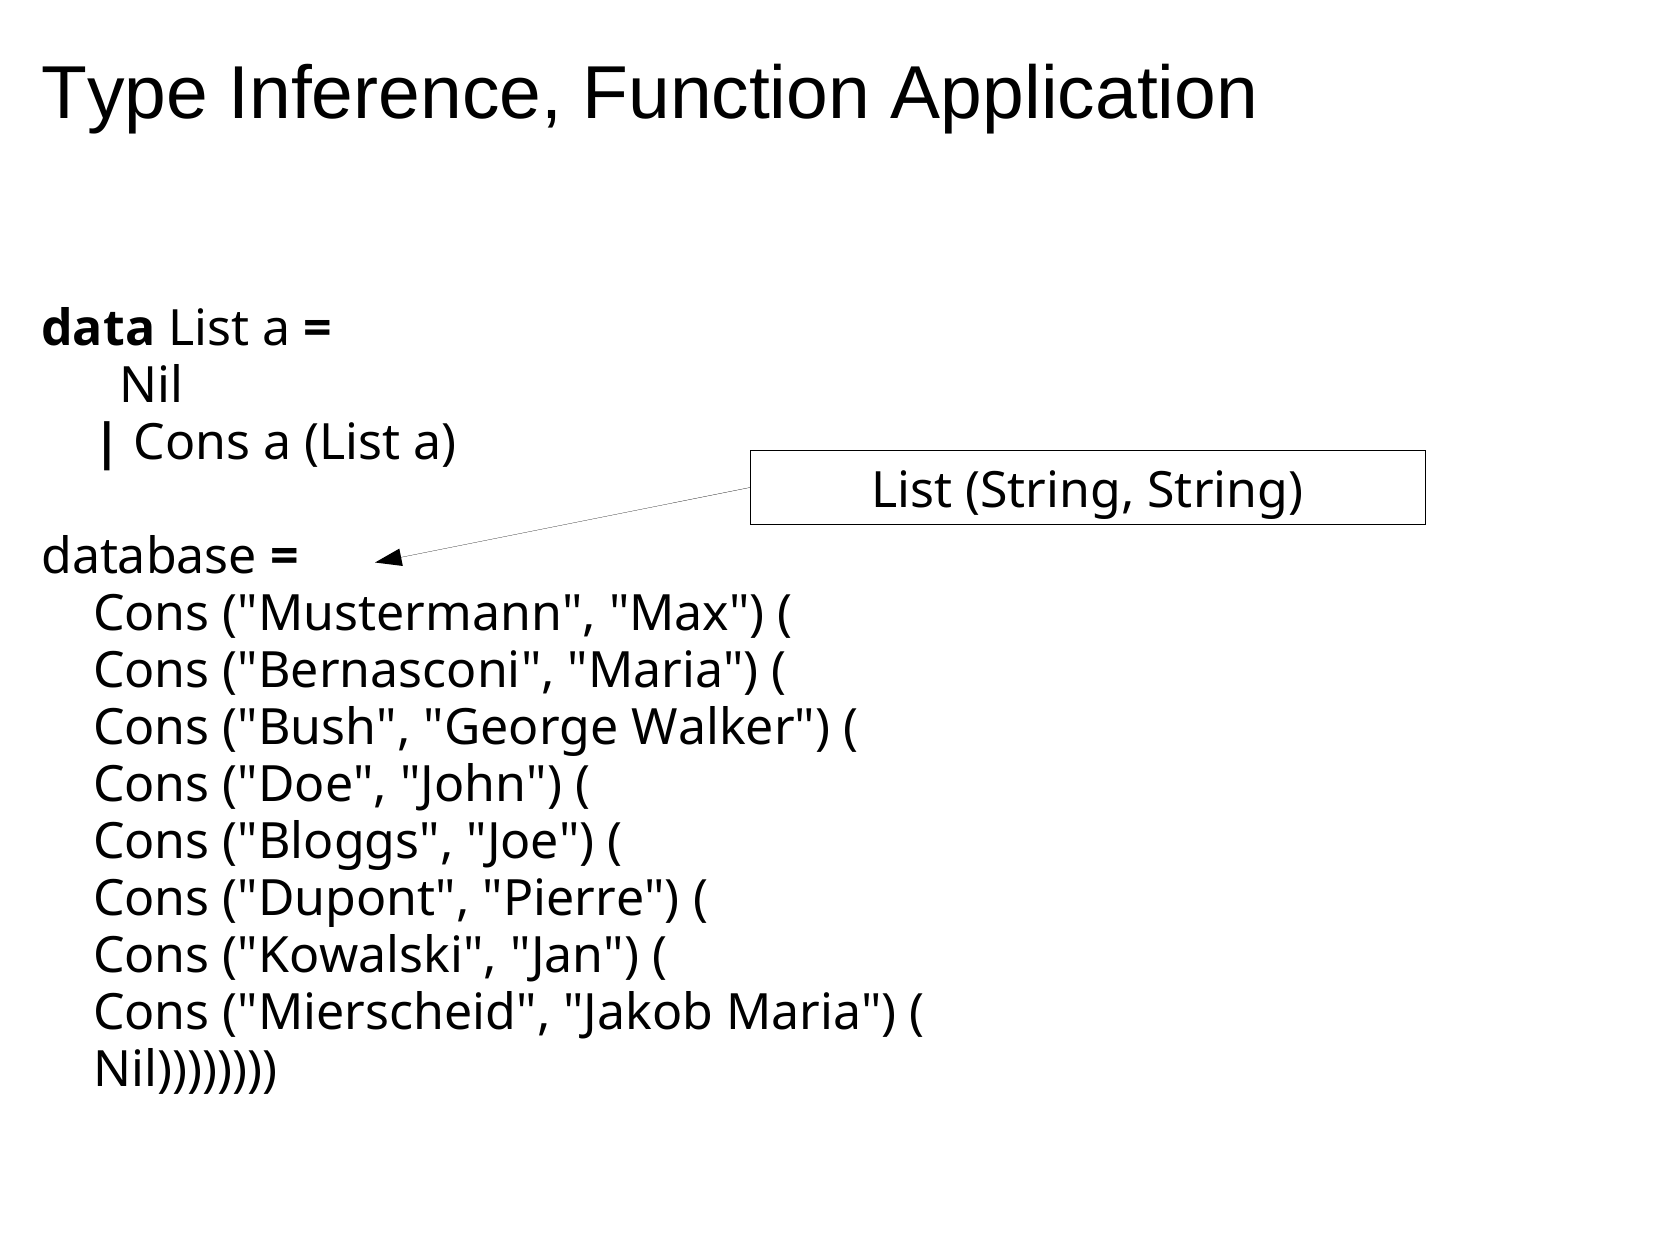

# Type Inference, Function Application
data List a =
      Nil
    | Cons a (List a)
database =
    Cons ("Mustermann", "Max") (
    Cons ("Bernasconi", "Maria") (
 Cons ("Bush", "George Walker") (
    Cons ("Doe", "John") (
    Cons ("Bloggs", "Joe") (
    Cons ("Dupont", "Pierre") (
    Cons ("Kowalski", "Jan") (
    Cons ("Mierscheid", "Jakob Maria") (
    Nil))))))))
List (String, String)